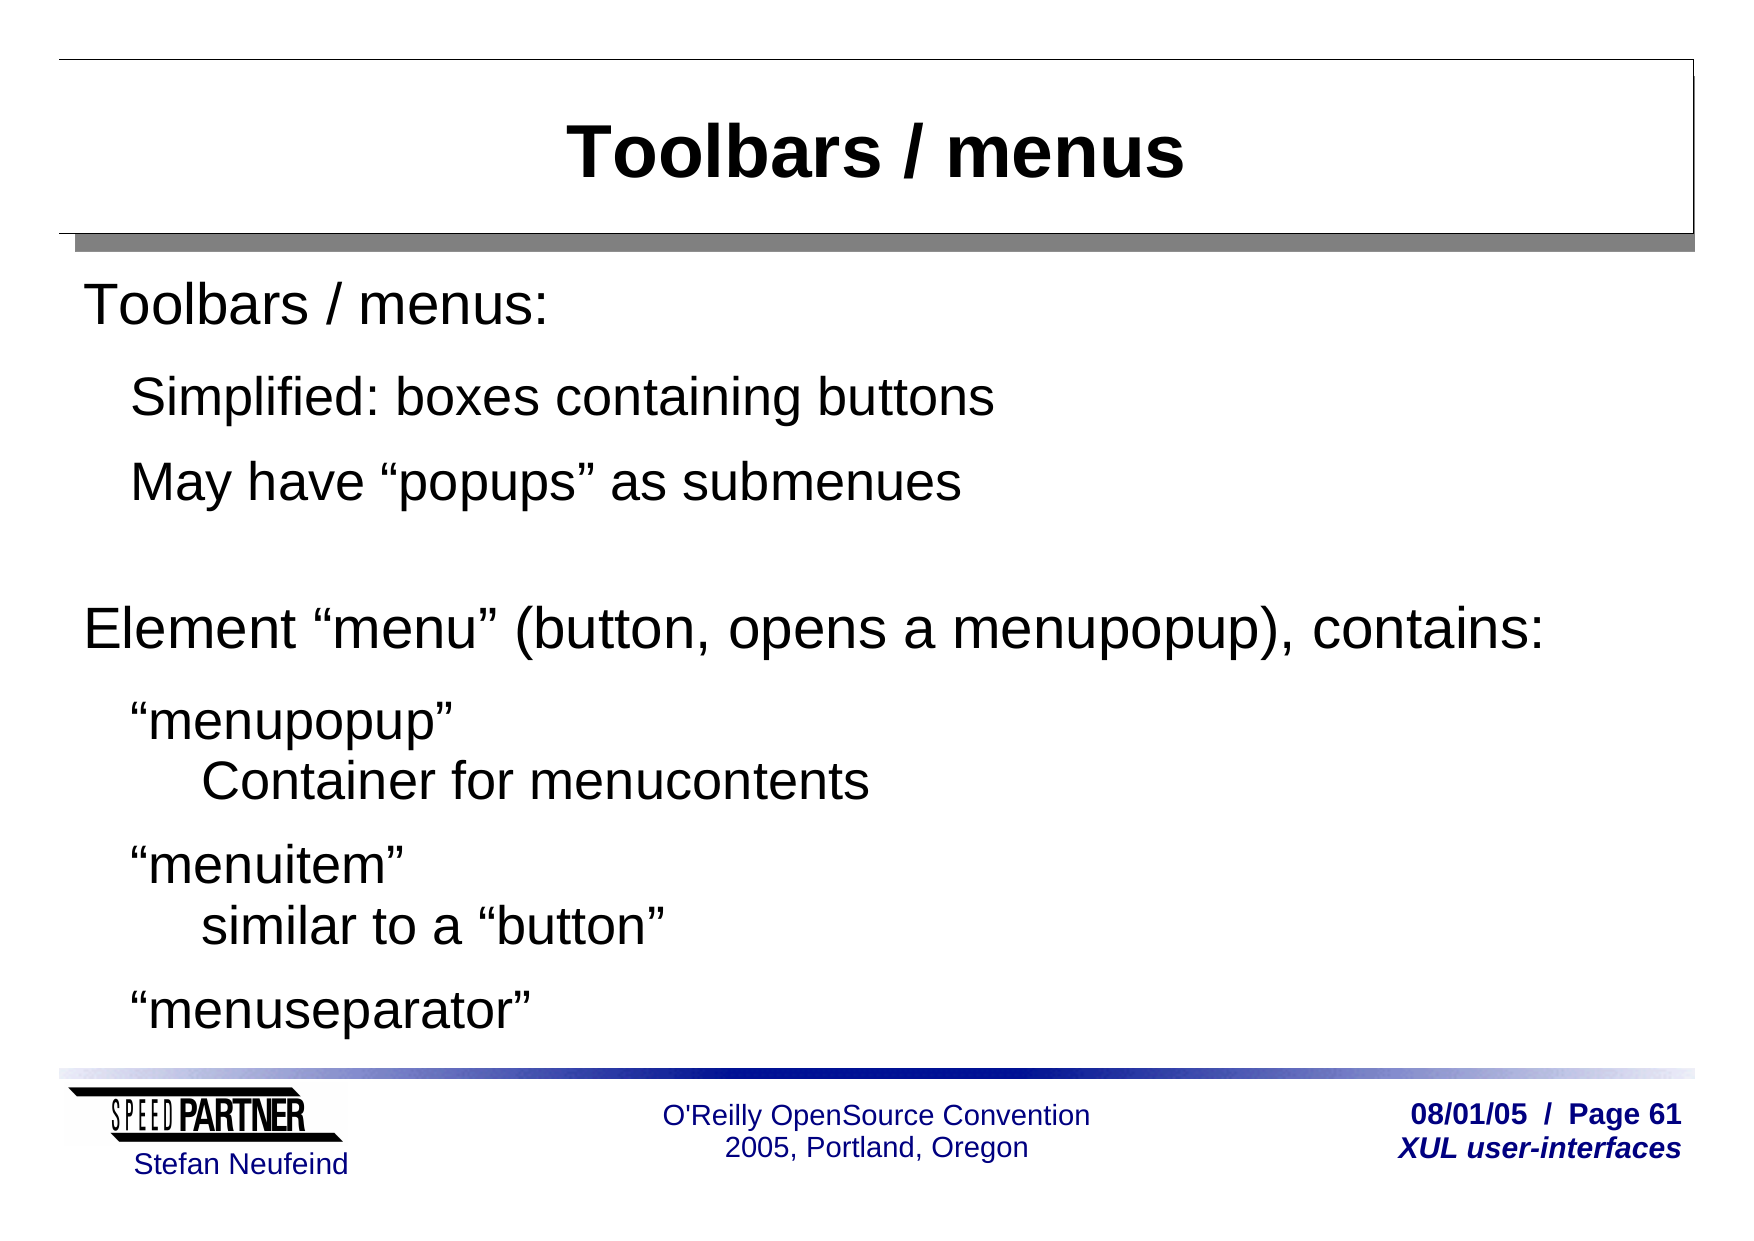

# Toolbars / menus
Toolbars / menus:
Simplified: boxes containing buttons
May have “popups” as submenues
Element “menu” (button, opens a menupopup), contains:
“menupopup”
Container for menucontents
“menuitem”
similar to a “button”
“menuseparator”